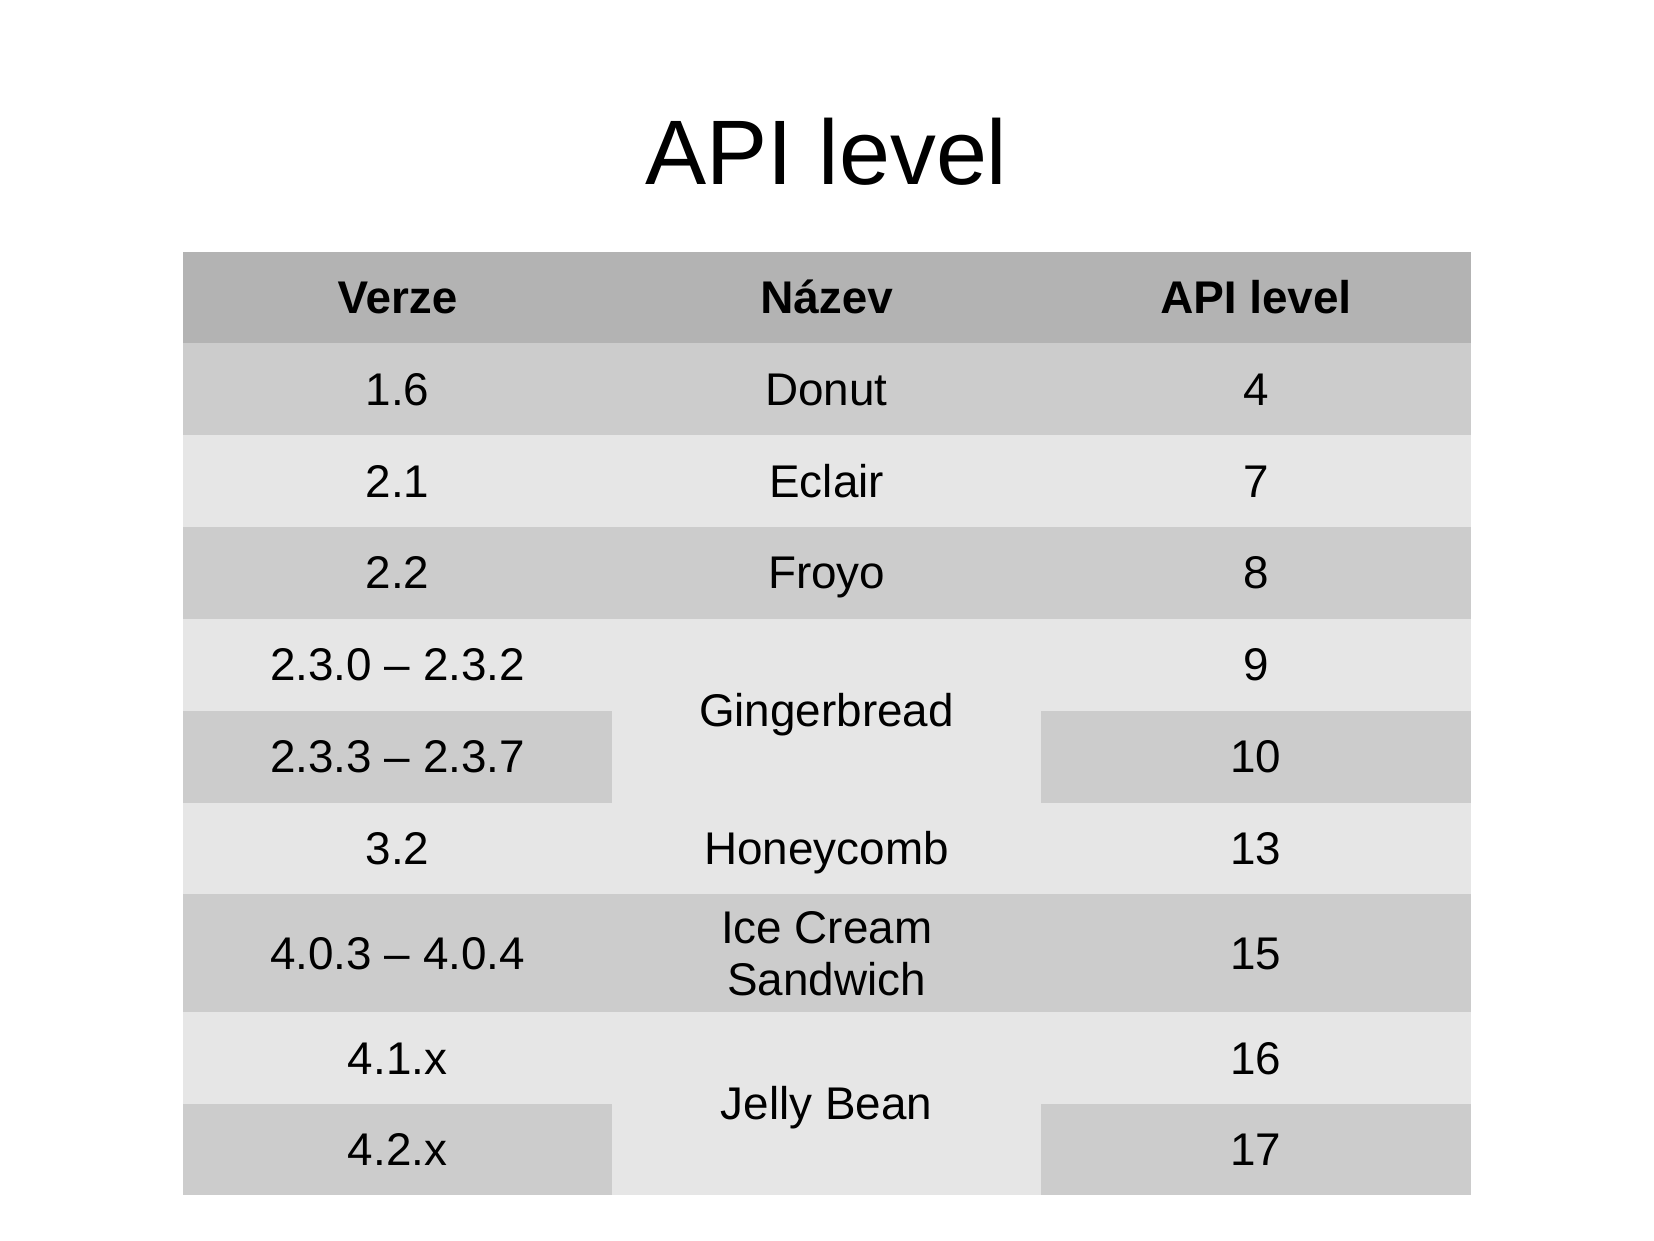

# API level
| Verze | Název | API level |
| --- | --- | --- |
| 1.6 | Donut | 4 |
| 2.1 | Eclair | 7 |
| 2.2 | Froyo | 8 |
| 2.3.0 – 2.3.2 | Gingerbread | 9 |
| 2.3.3 – 2.3.7 | | 10 |
| 3.2 | Honeycomb | 13 |
| 4.0.3 – 4.0.4 | Ice Cream Sandwich | 15 |
| 4.1.x | Jelly Bean | 16 |
| 4.2.x | | 17 |